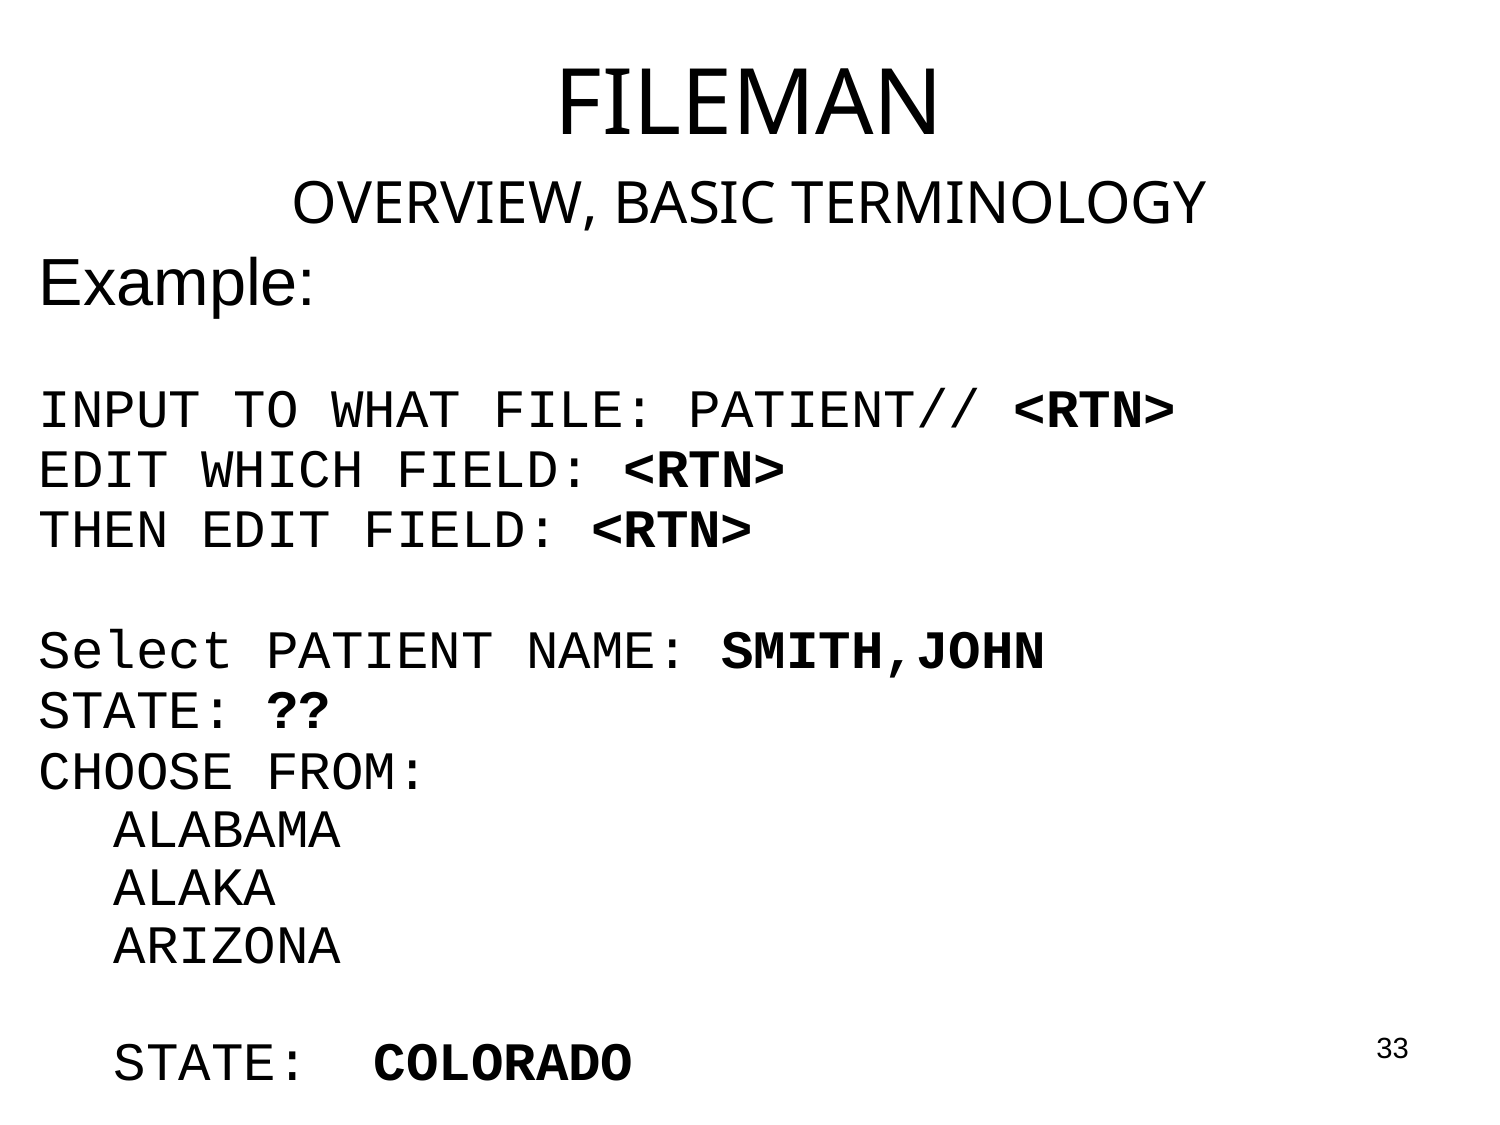

# FILEMAN OVERVIEW, BASIC TERMINOLOGY
Example:
INPUT TO WHAT FILE: PATIENT// <RTN>
EDIT WHICH FIELD: <RTN>
THEN EDIT FIELD: <RTN>
Select PATIENT NAME: SMITH,JOHN
STATE: ??
CHOOSE FROM:
ALABAMA
ALAKA
ARIZONA
STATE: COLORADO
33